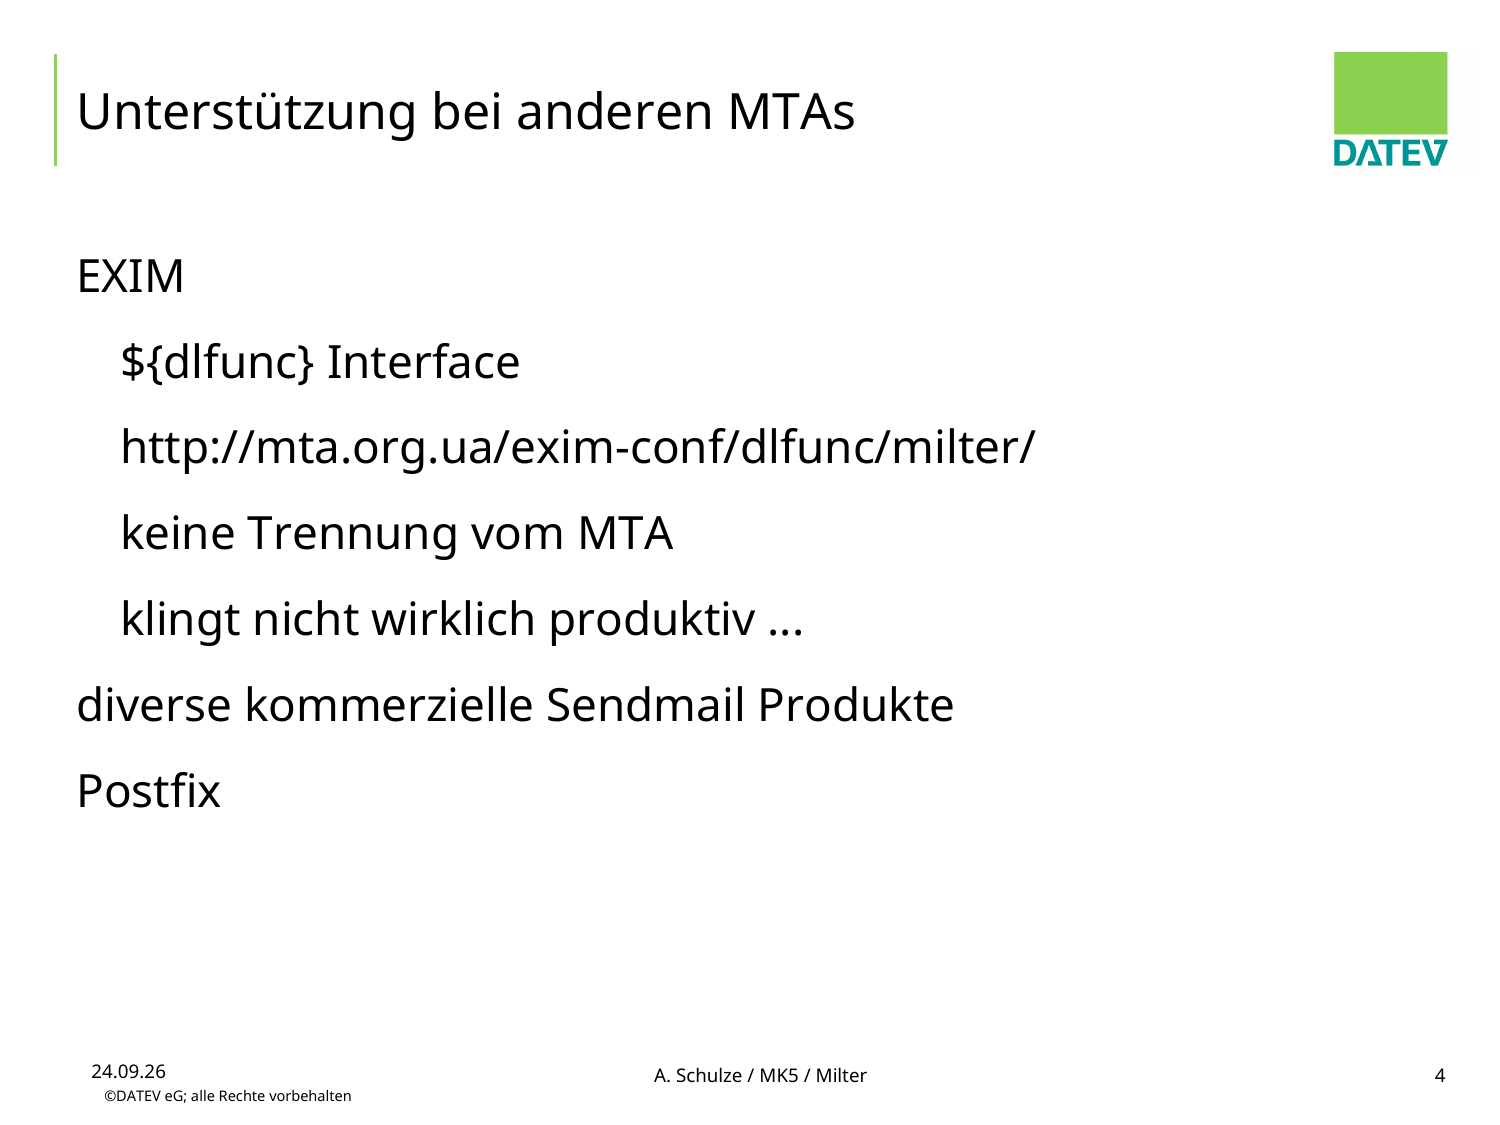

# Unterstützung bei anderen MTAs
EXIM
${dlfunc} Interface
http://mta.org.ua/exim-conf/dlfunc/milter/
keine Trennung vom MTA
klingt nicht wirklich produktiv ...
diverse kommerzielle Sendmail Produkte
Postfix
A. Schulze / MK5 / Milter
4